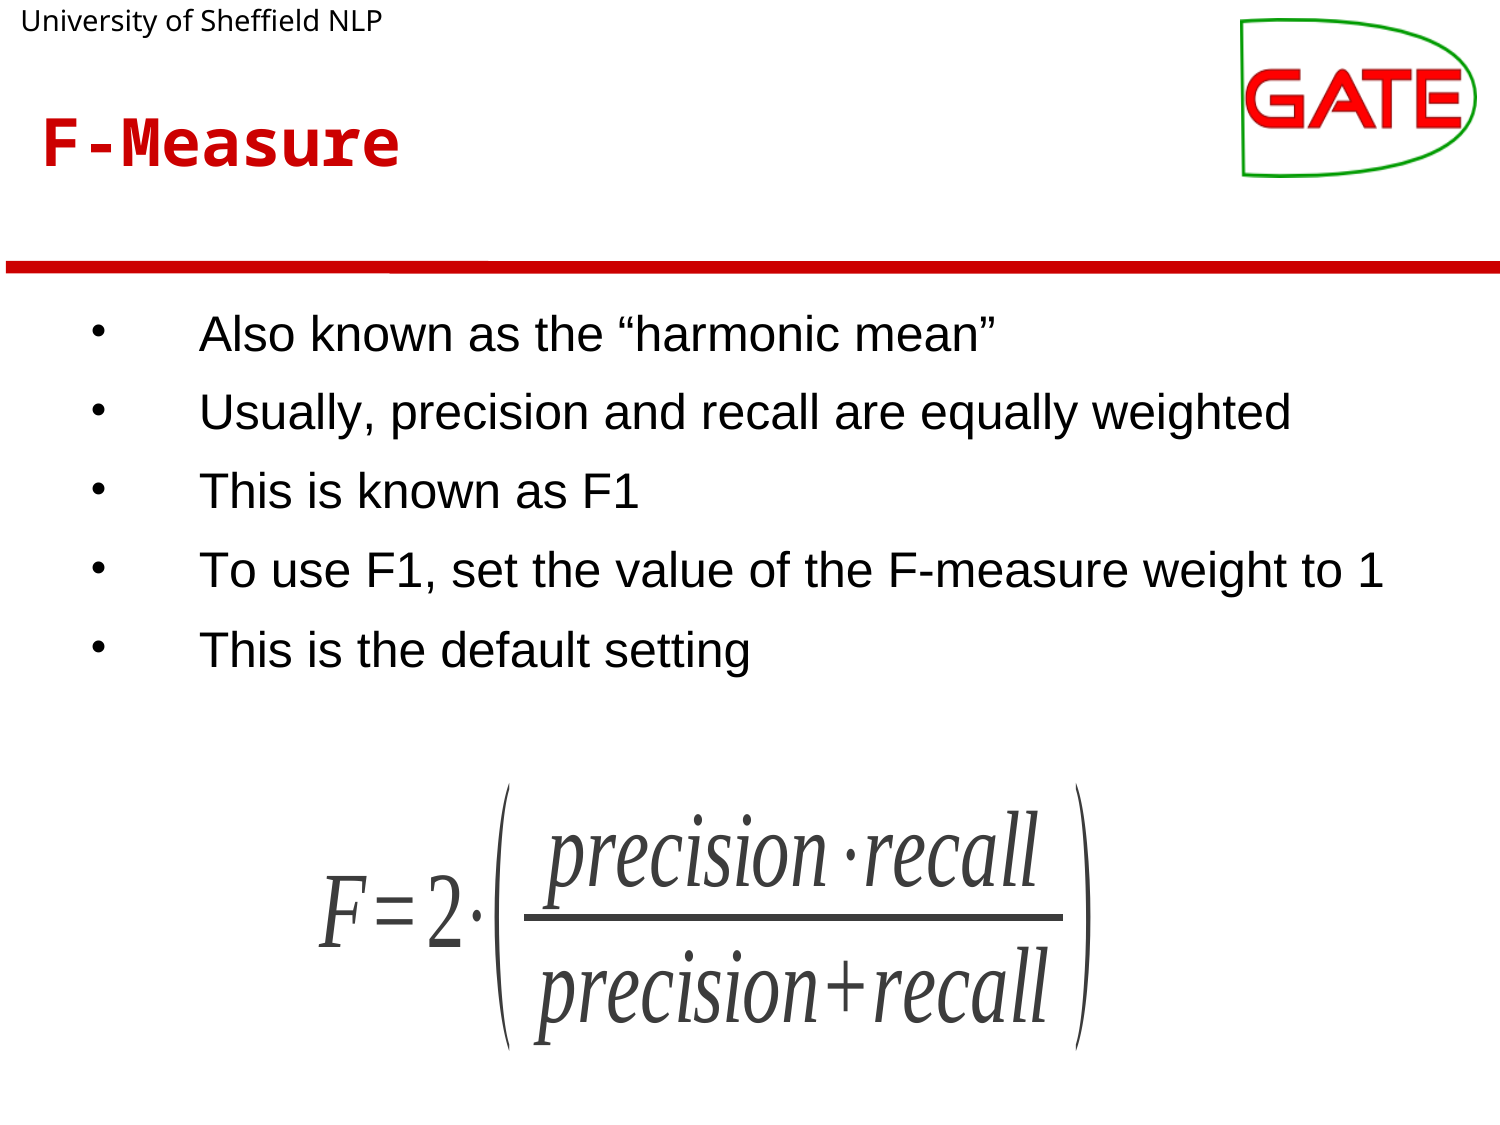

F-Measure
Also known as the “harmonic mean”
Usually, precision and recall are equally weighted
This is known as F1
To use F1, set the value of the F-measure weight to 1
This is the default setting